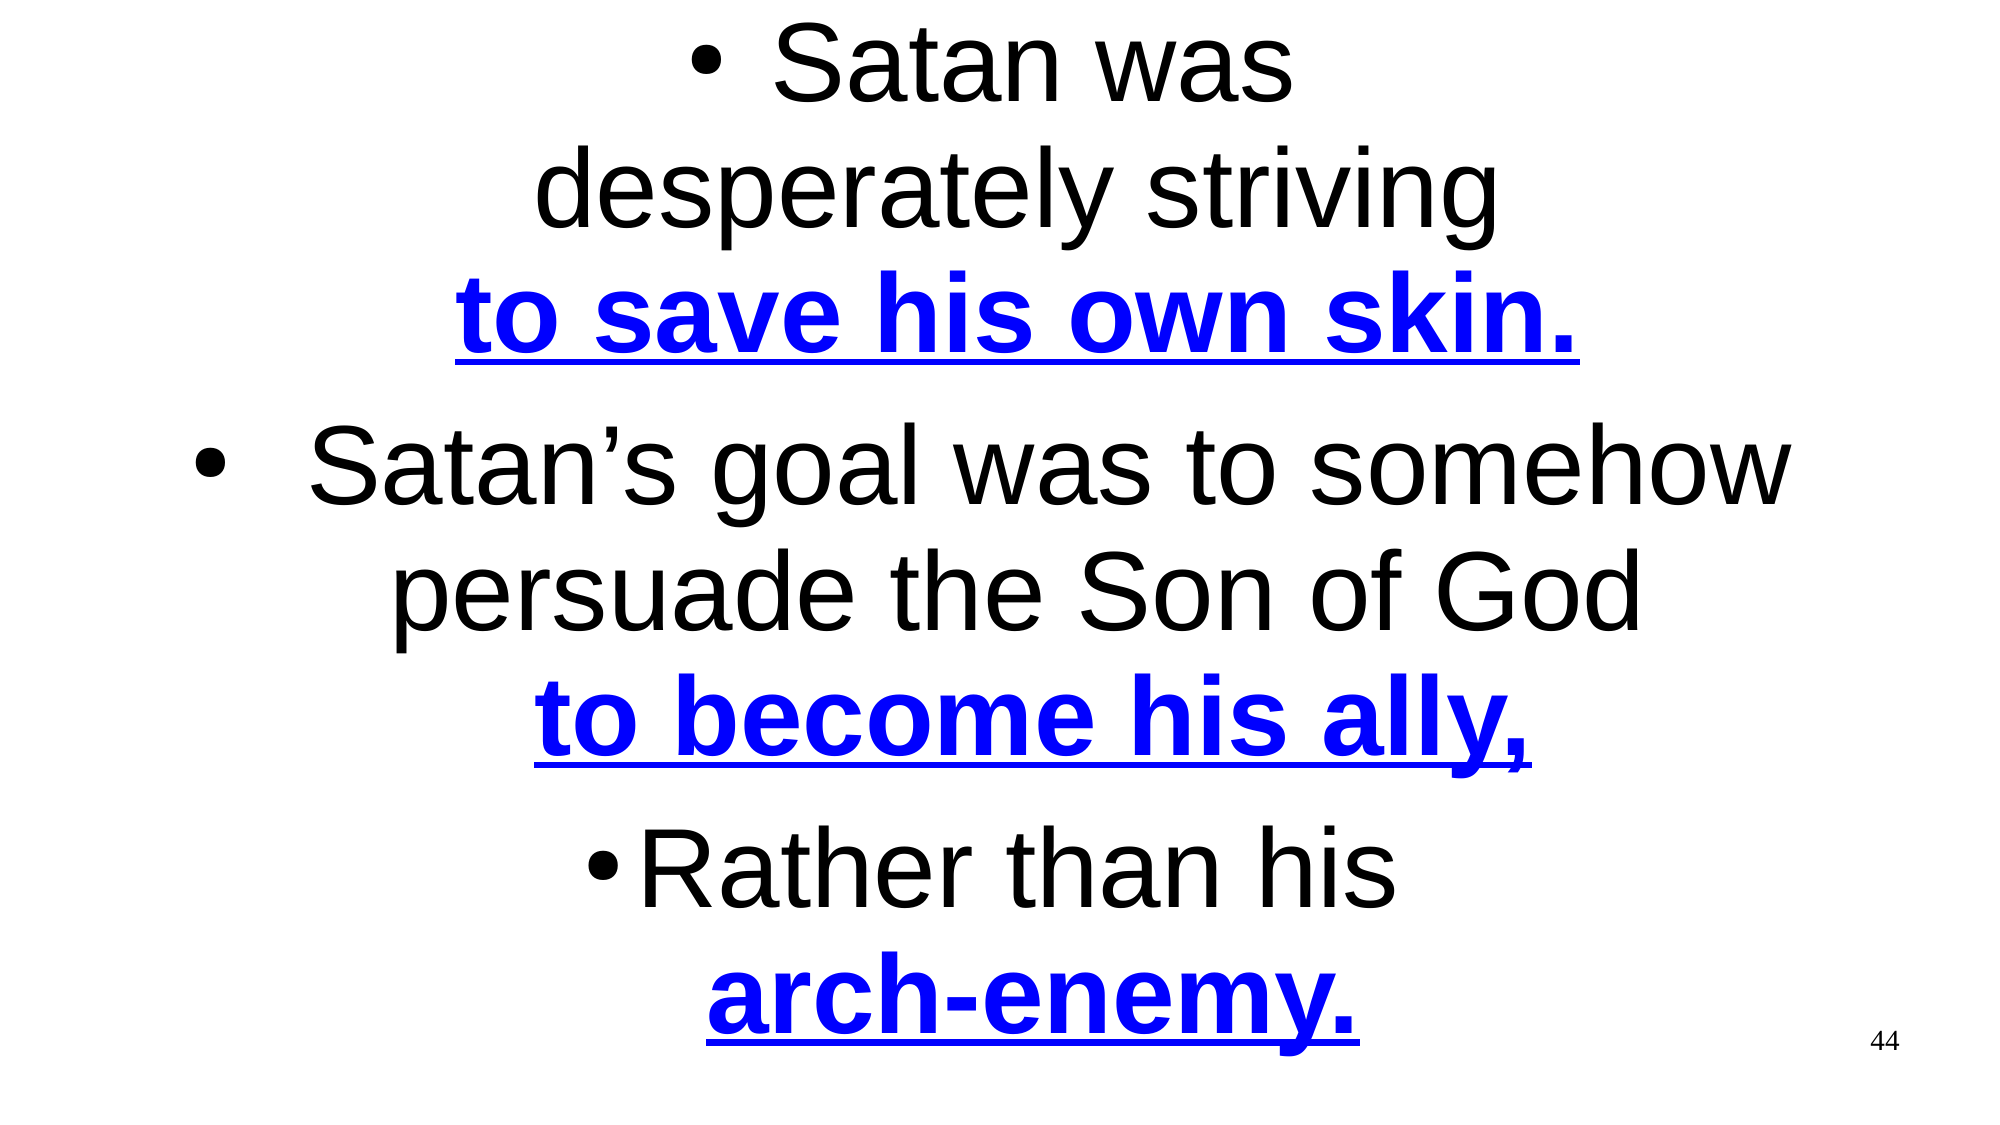

# Satan was desperately striving to save his own skin.
 Satan’s goal was to somehow
persuade the Son of God
to become his ally,
Rather than his
arch-enemy.
44